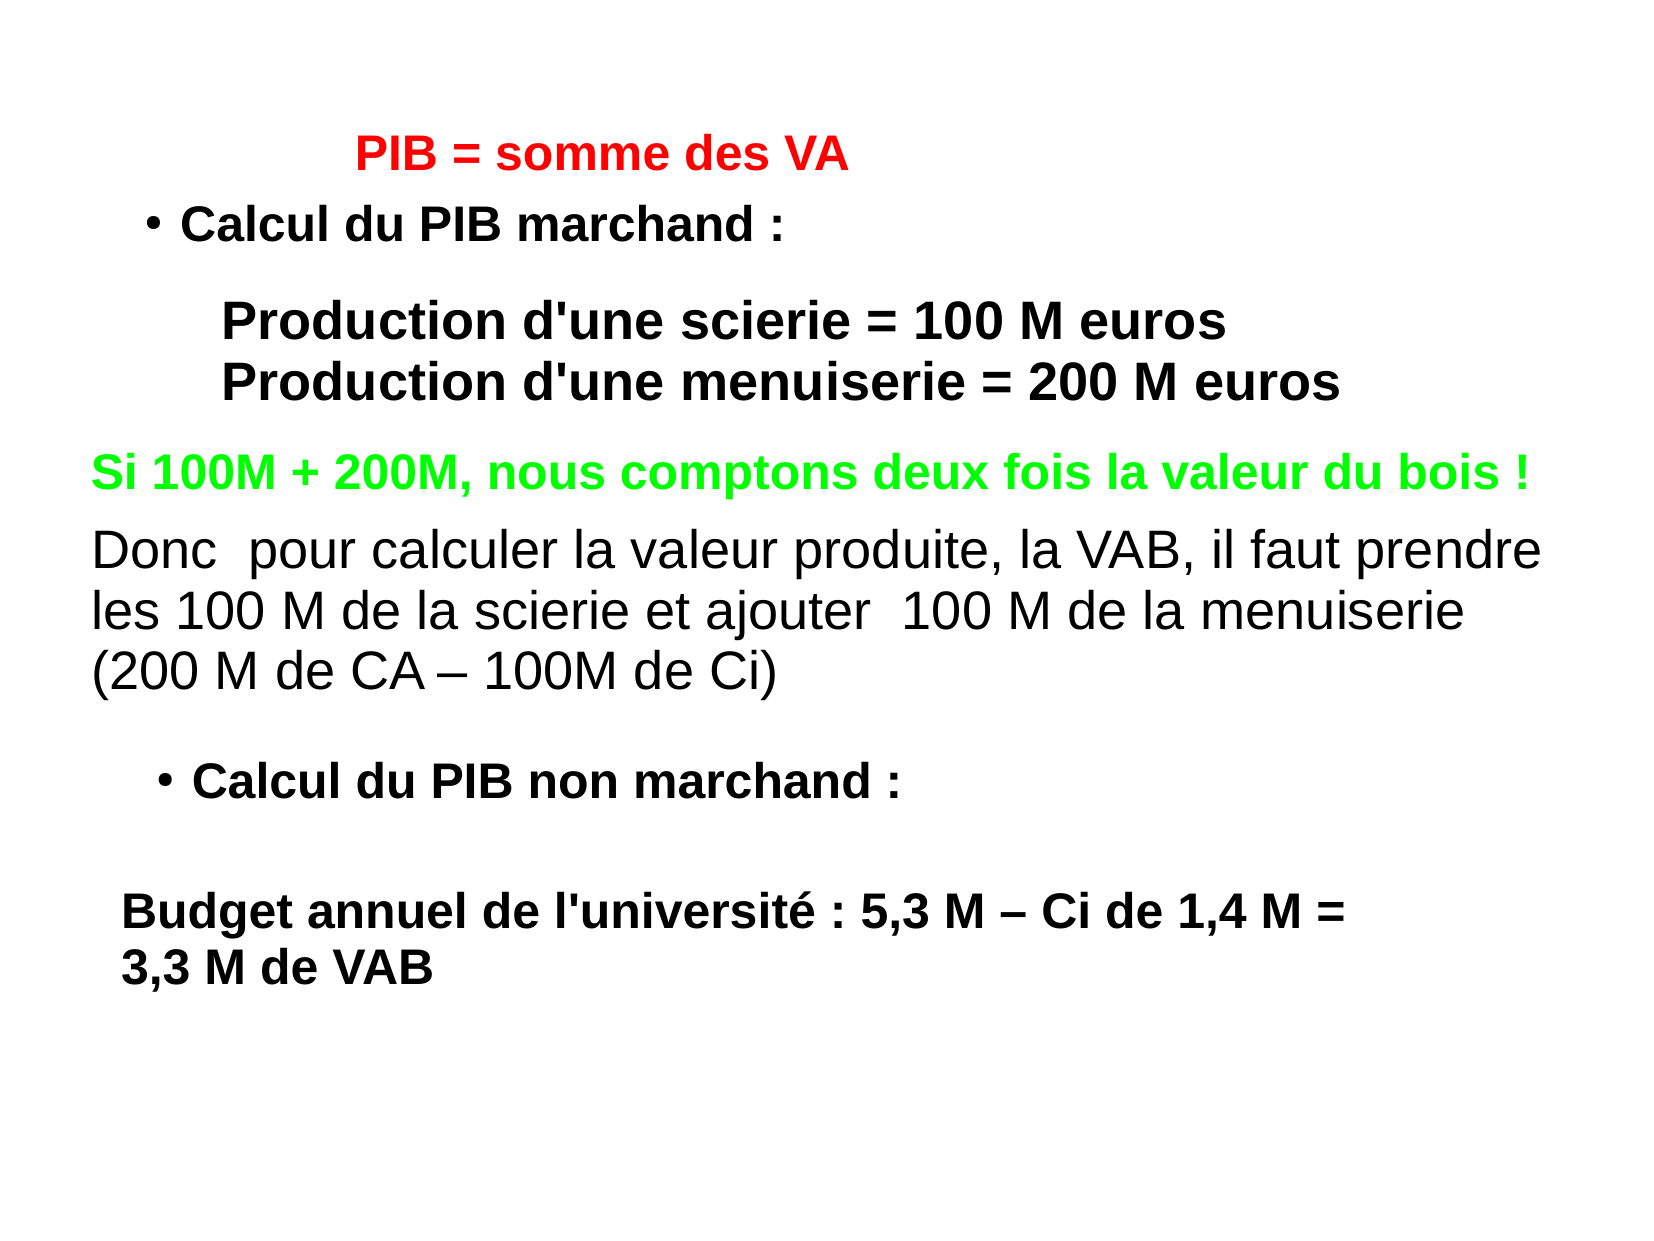

PIB = somme des VA
Calcul du PIB marchand :
Production d'une scierie = 100 M euros
Production d'une menuiserie = 200 M euros
Si 100M + 200M, nous comptons deux fois la valeur du bois !
Donc pour calculer la valeur produite, la VAB, il faut prendre
les 100 M de la scierie et ajouter 100 M de la menuiserie
(200 M de CA – 100M de Ci)
Calcul du PIB non marchand :
Budget annuel de l'université : 5,3 M – Ci de 1,4 M =
3,3 M de VAB